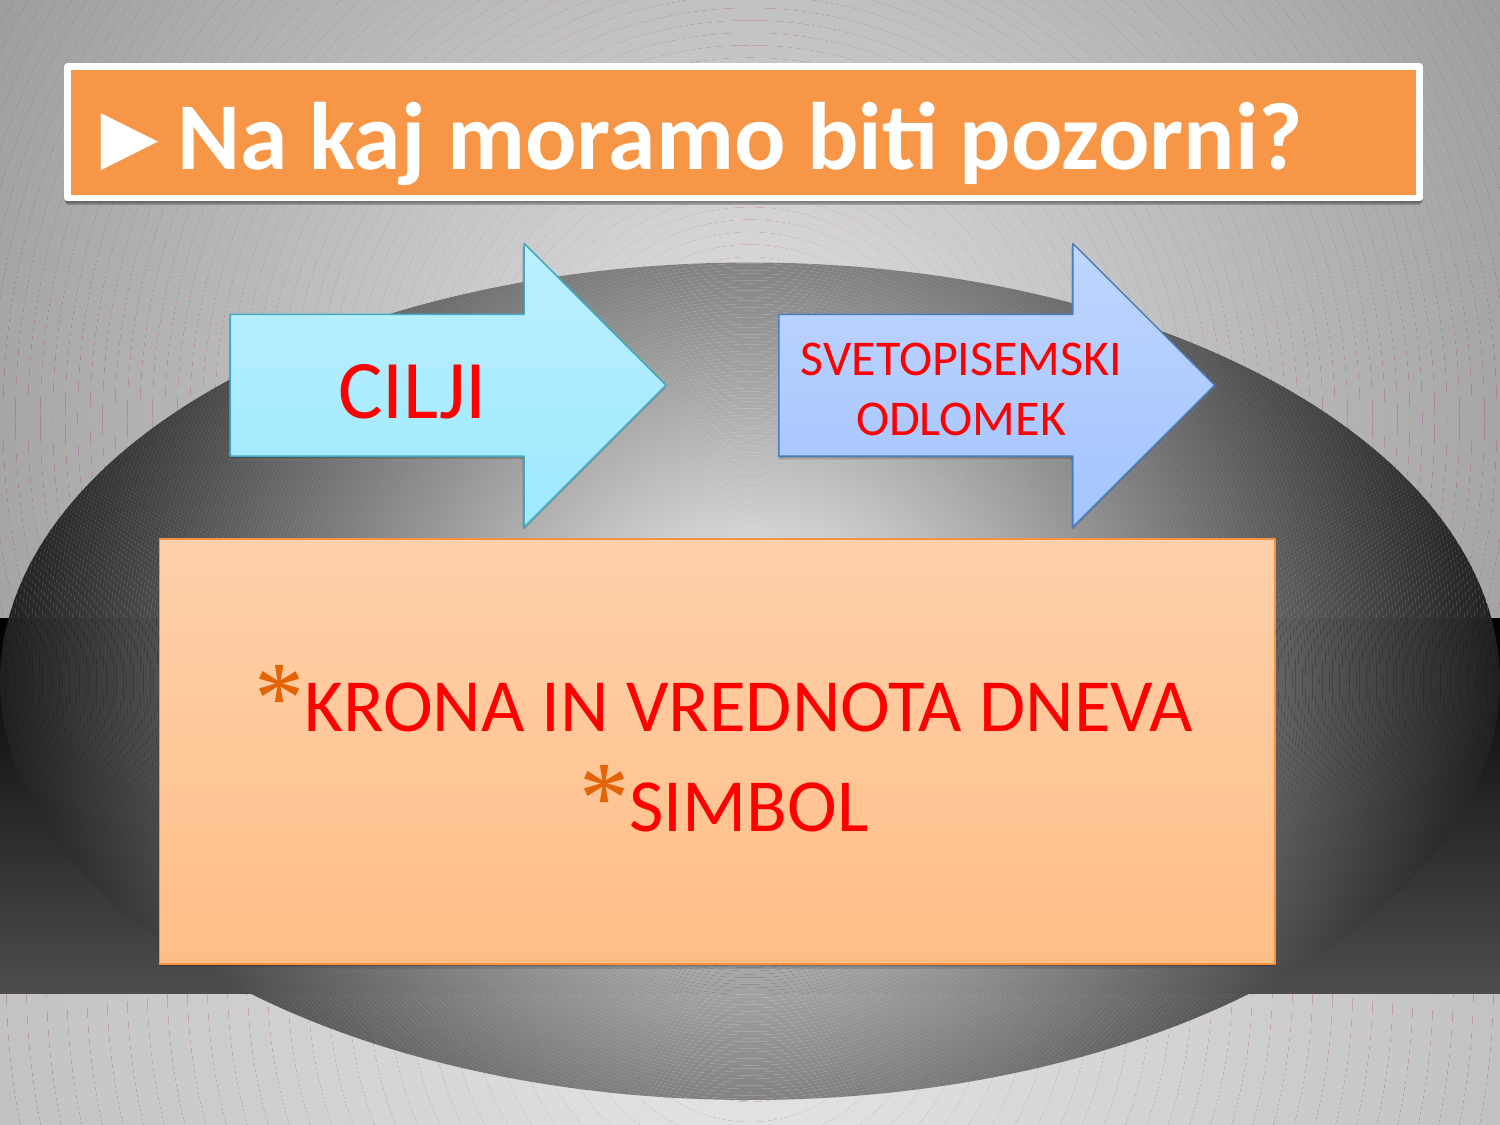

# ►Na kaj moramo biti pozorni?
CILJI
SVETOPISEMSKI ODLOMEK
KRONA IN VREDNOTA DNEVA
SIMBOL